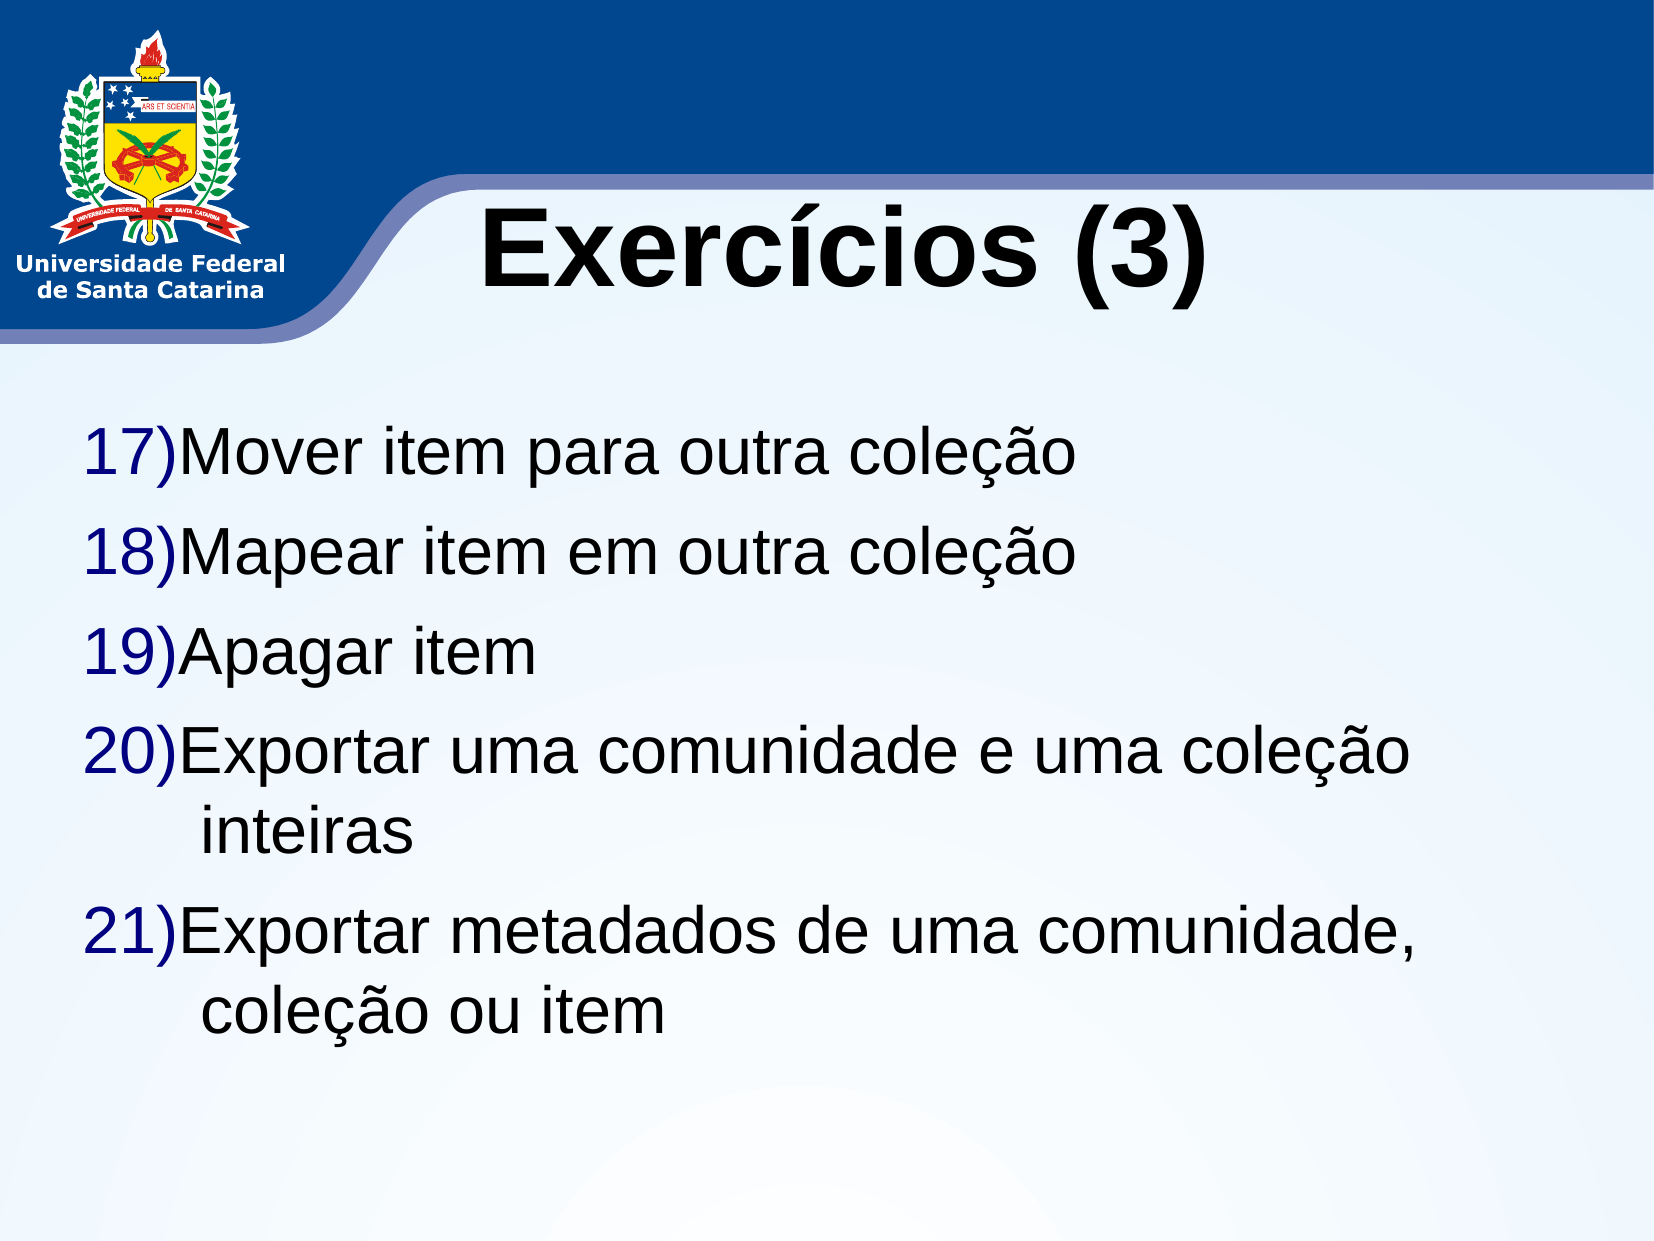

Exercícios (3)
# Mover item para outra coleção
Mapear item em outra coleção
Apagar item
Exportar uma comunidade e uma coleção inteiras
Exportar metadados de uma comunidade, coleção ou item